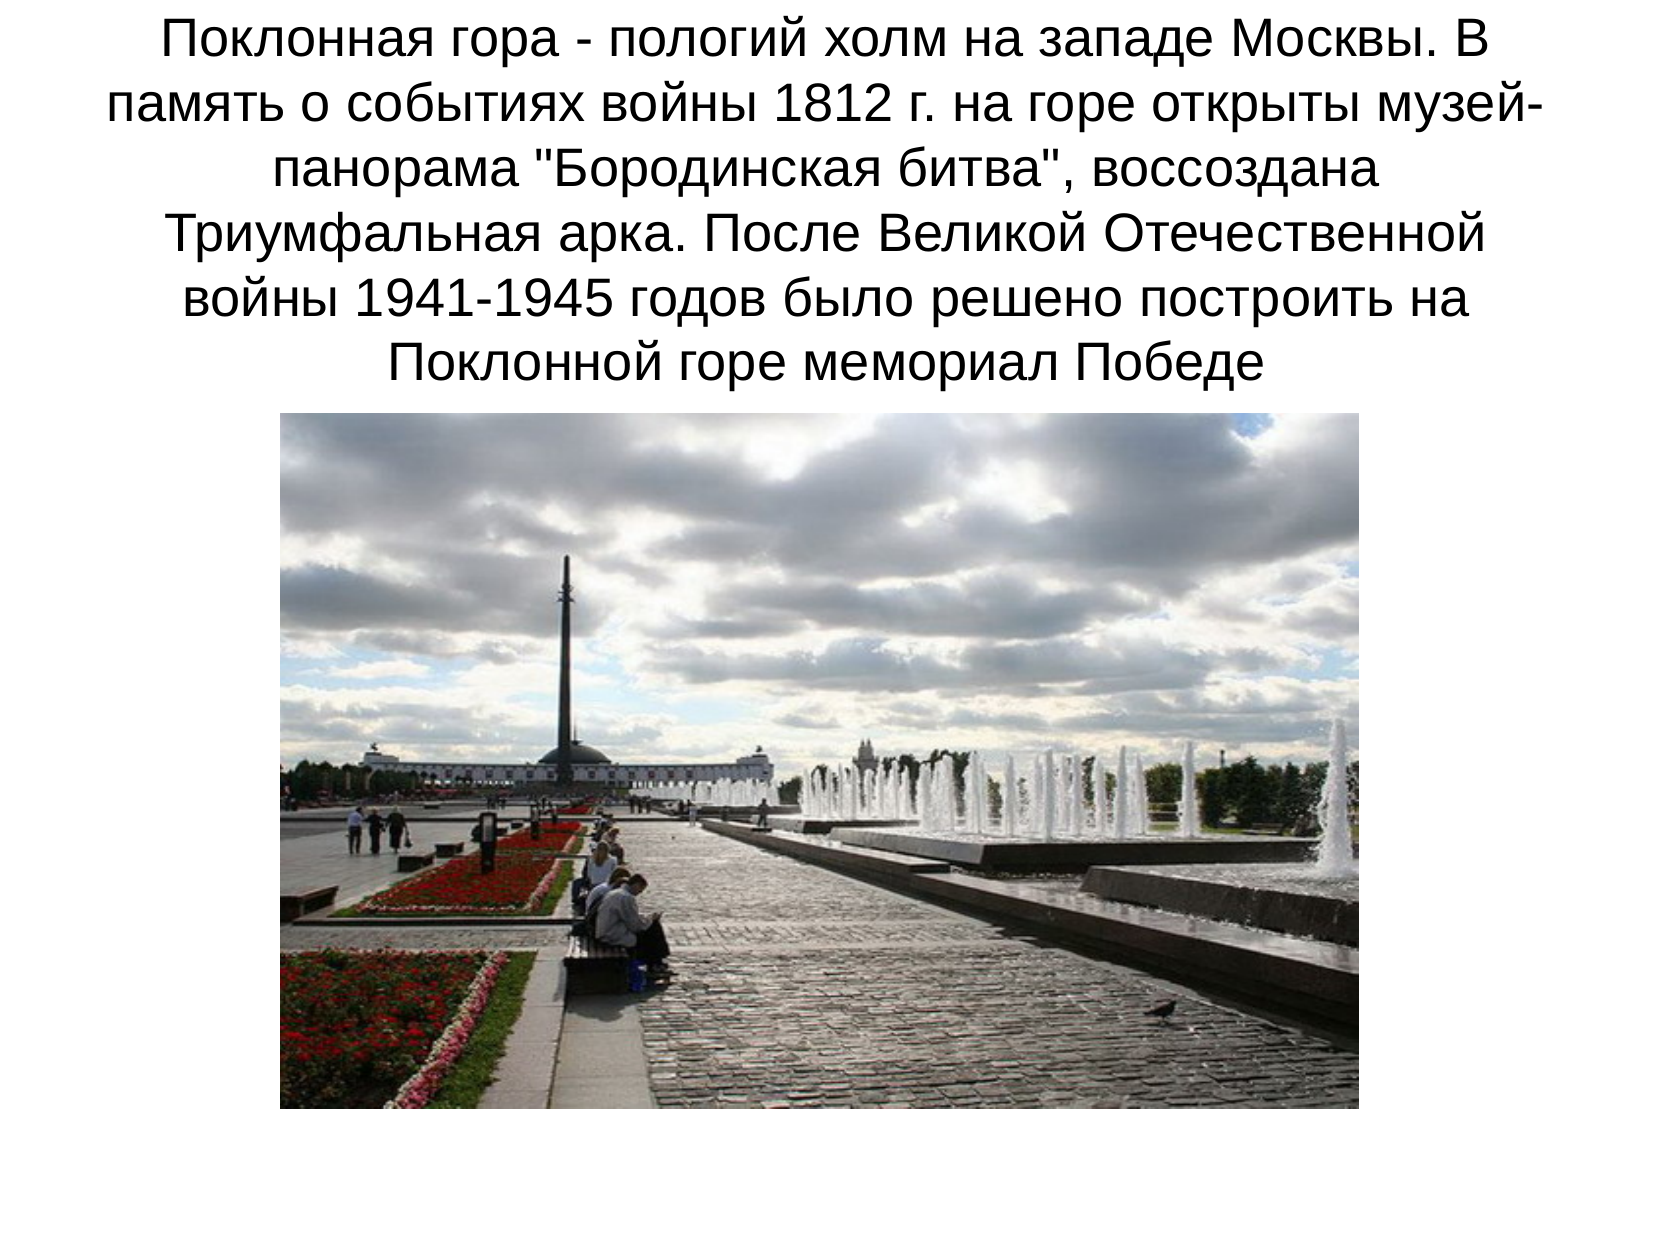

# Поклонная гора - пологий холм на западе Москвы. В память о событиях войны 1812 г. на горе открыты музей-панорама "Бородинская битва", воссоздана Триумфальная арка. После Великой Отечественной войны 1941-1945 годов было решено построить на Поклонной горе мемориал Победе